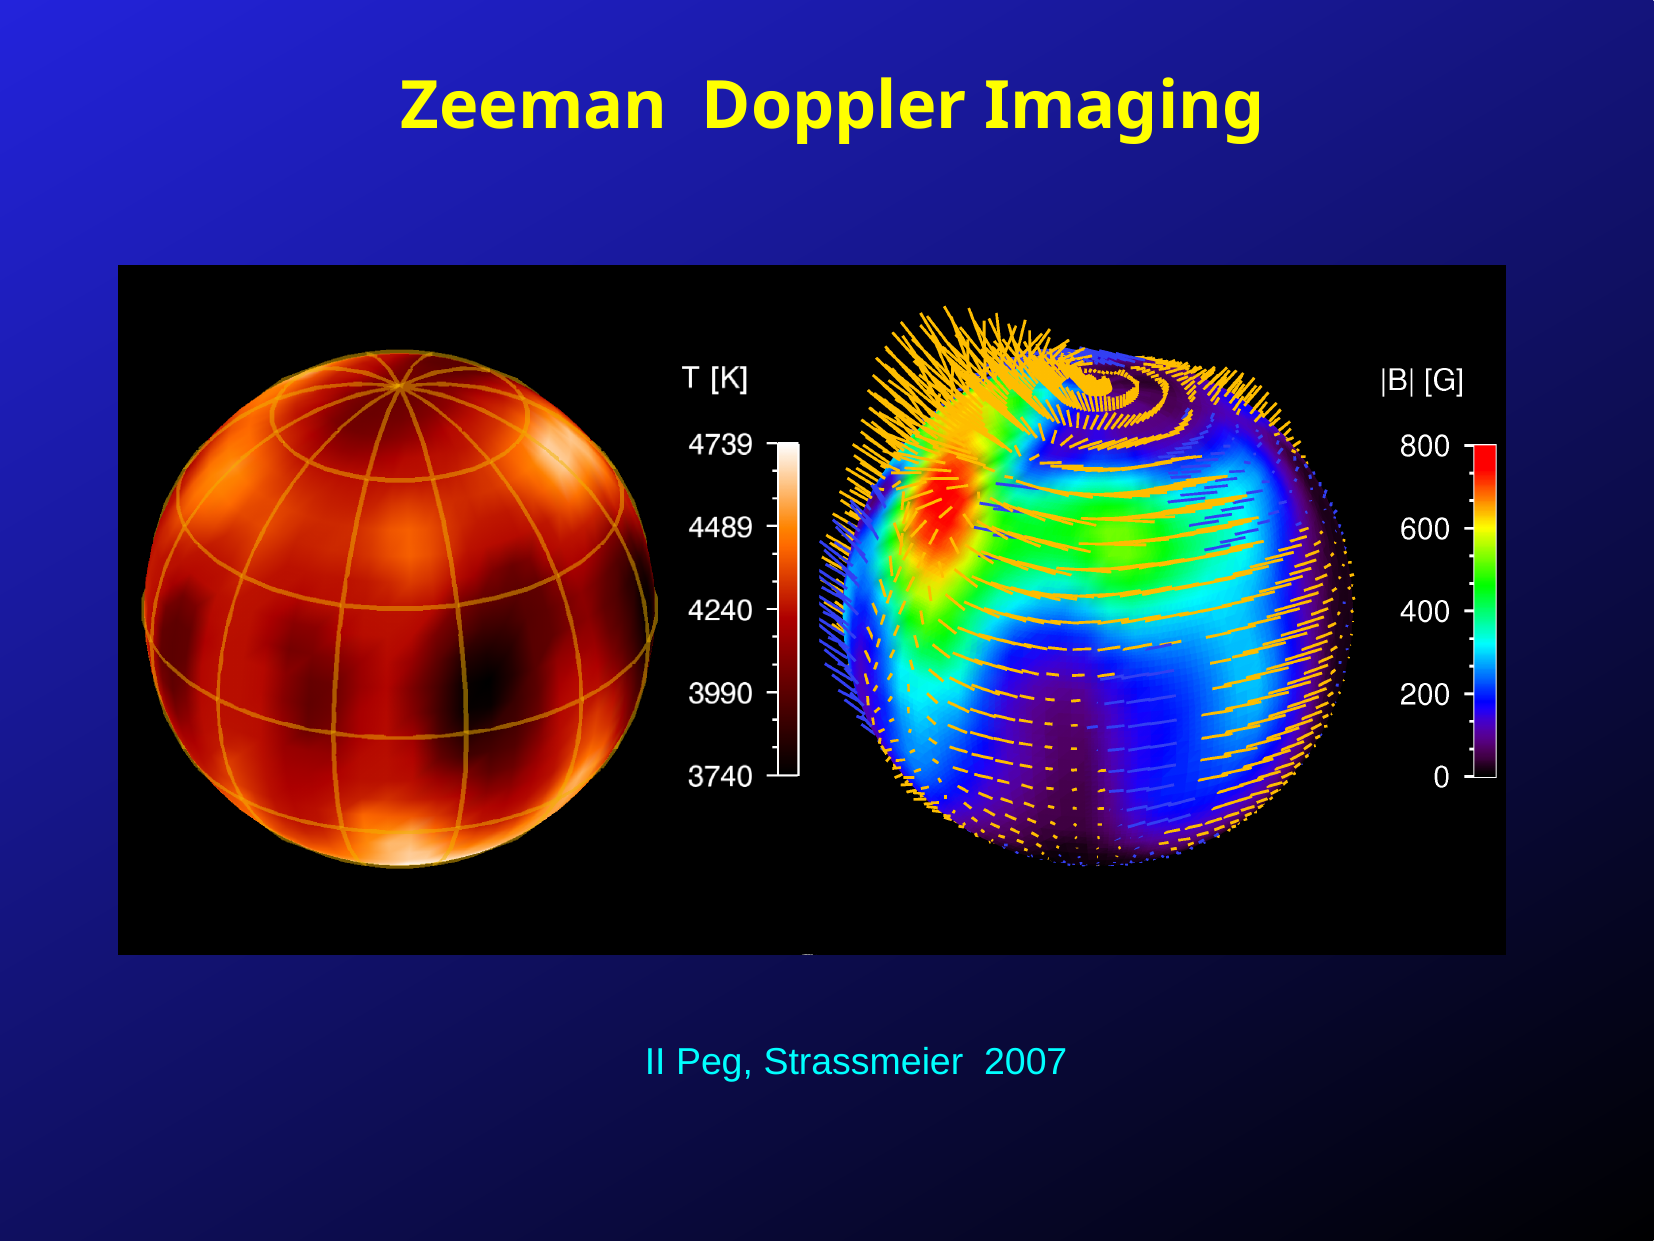

# Zeeman Doppler Imaging
II Peg, Strassmeier 2007